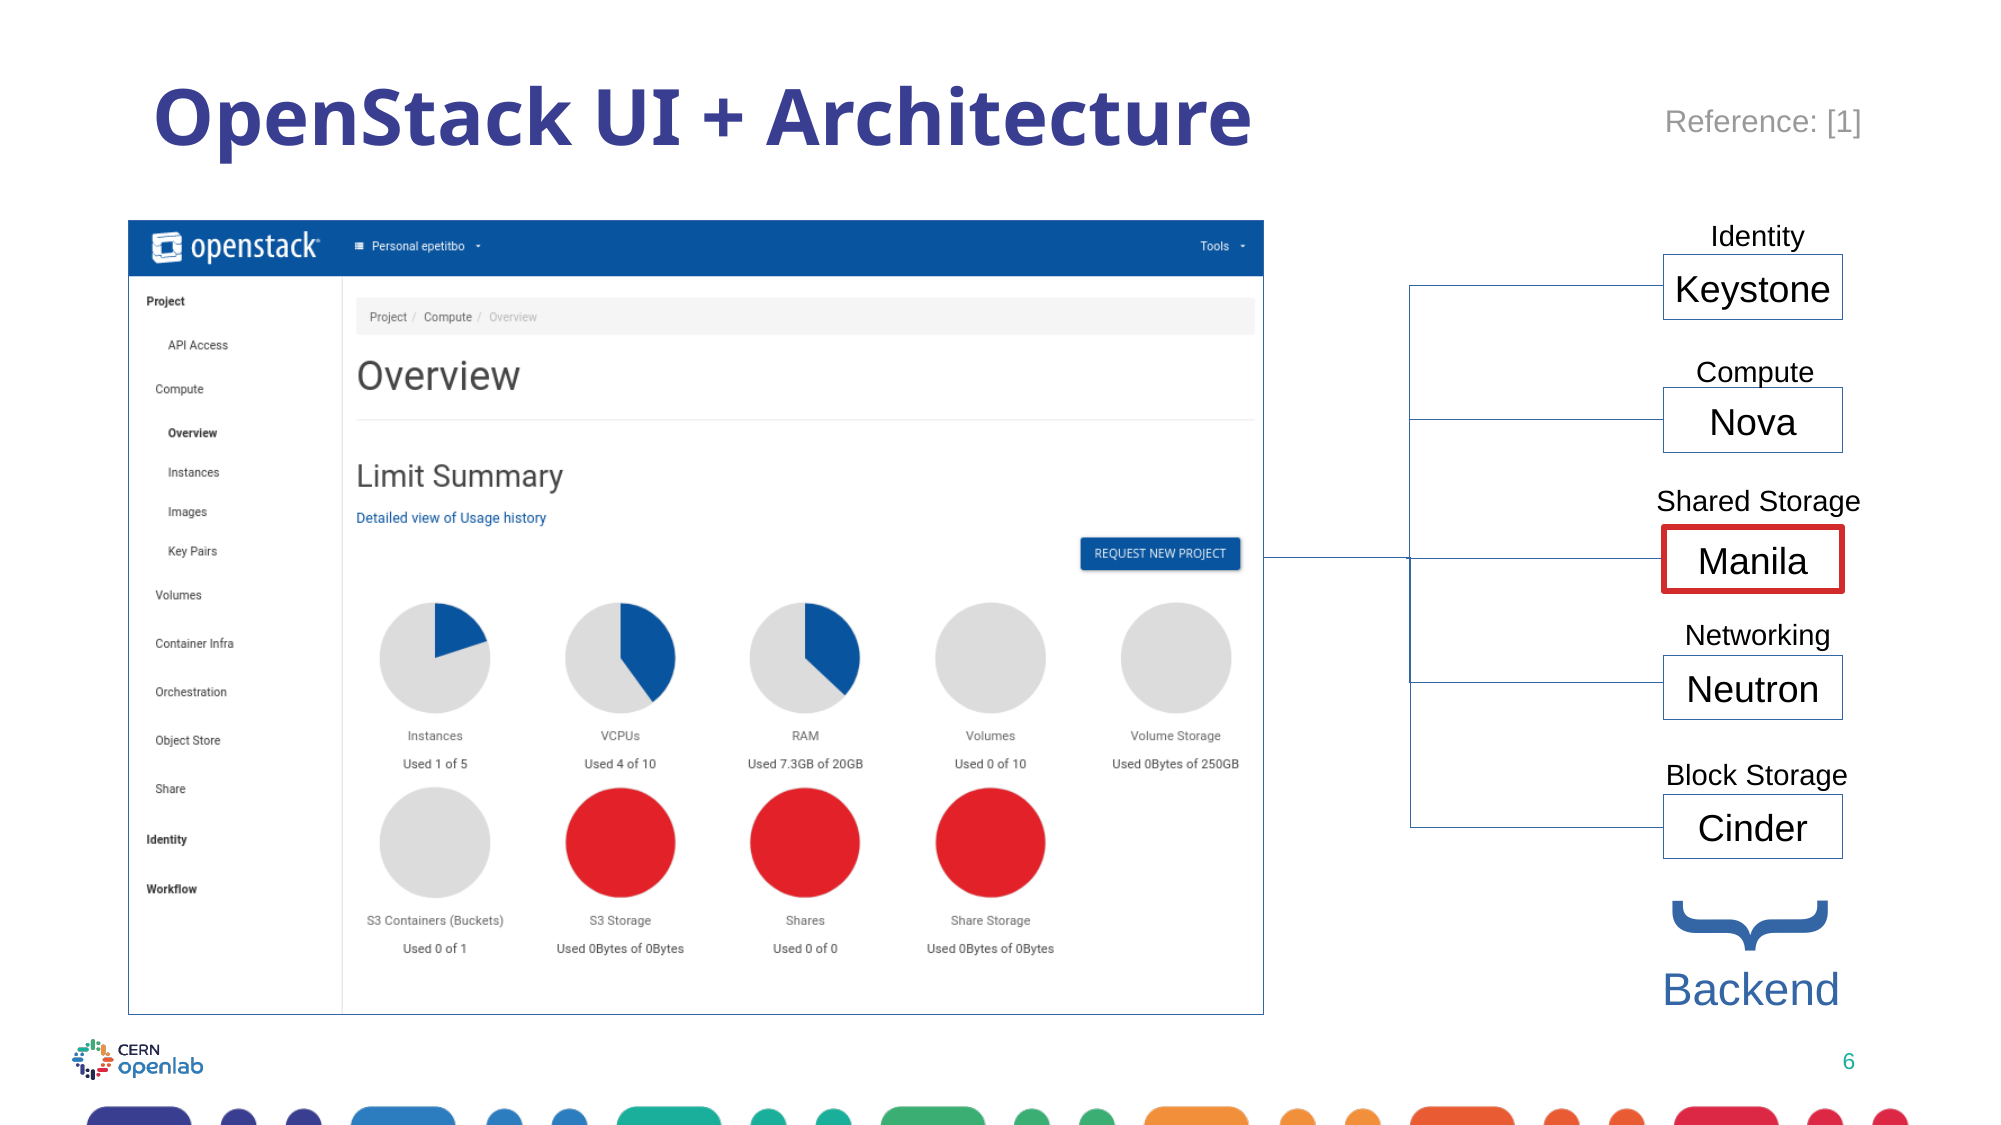

OpenStack UI + Architecture
Reference: [1]
Identity
Keystone
Compute
Nova
Shared Storage
Manila
Networking
Neutron
Block Storage
Cinder
}
Backend